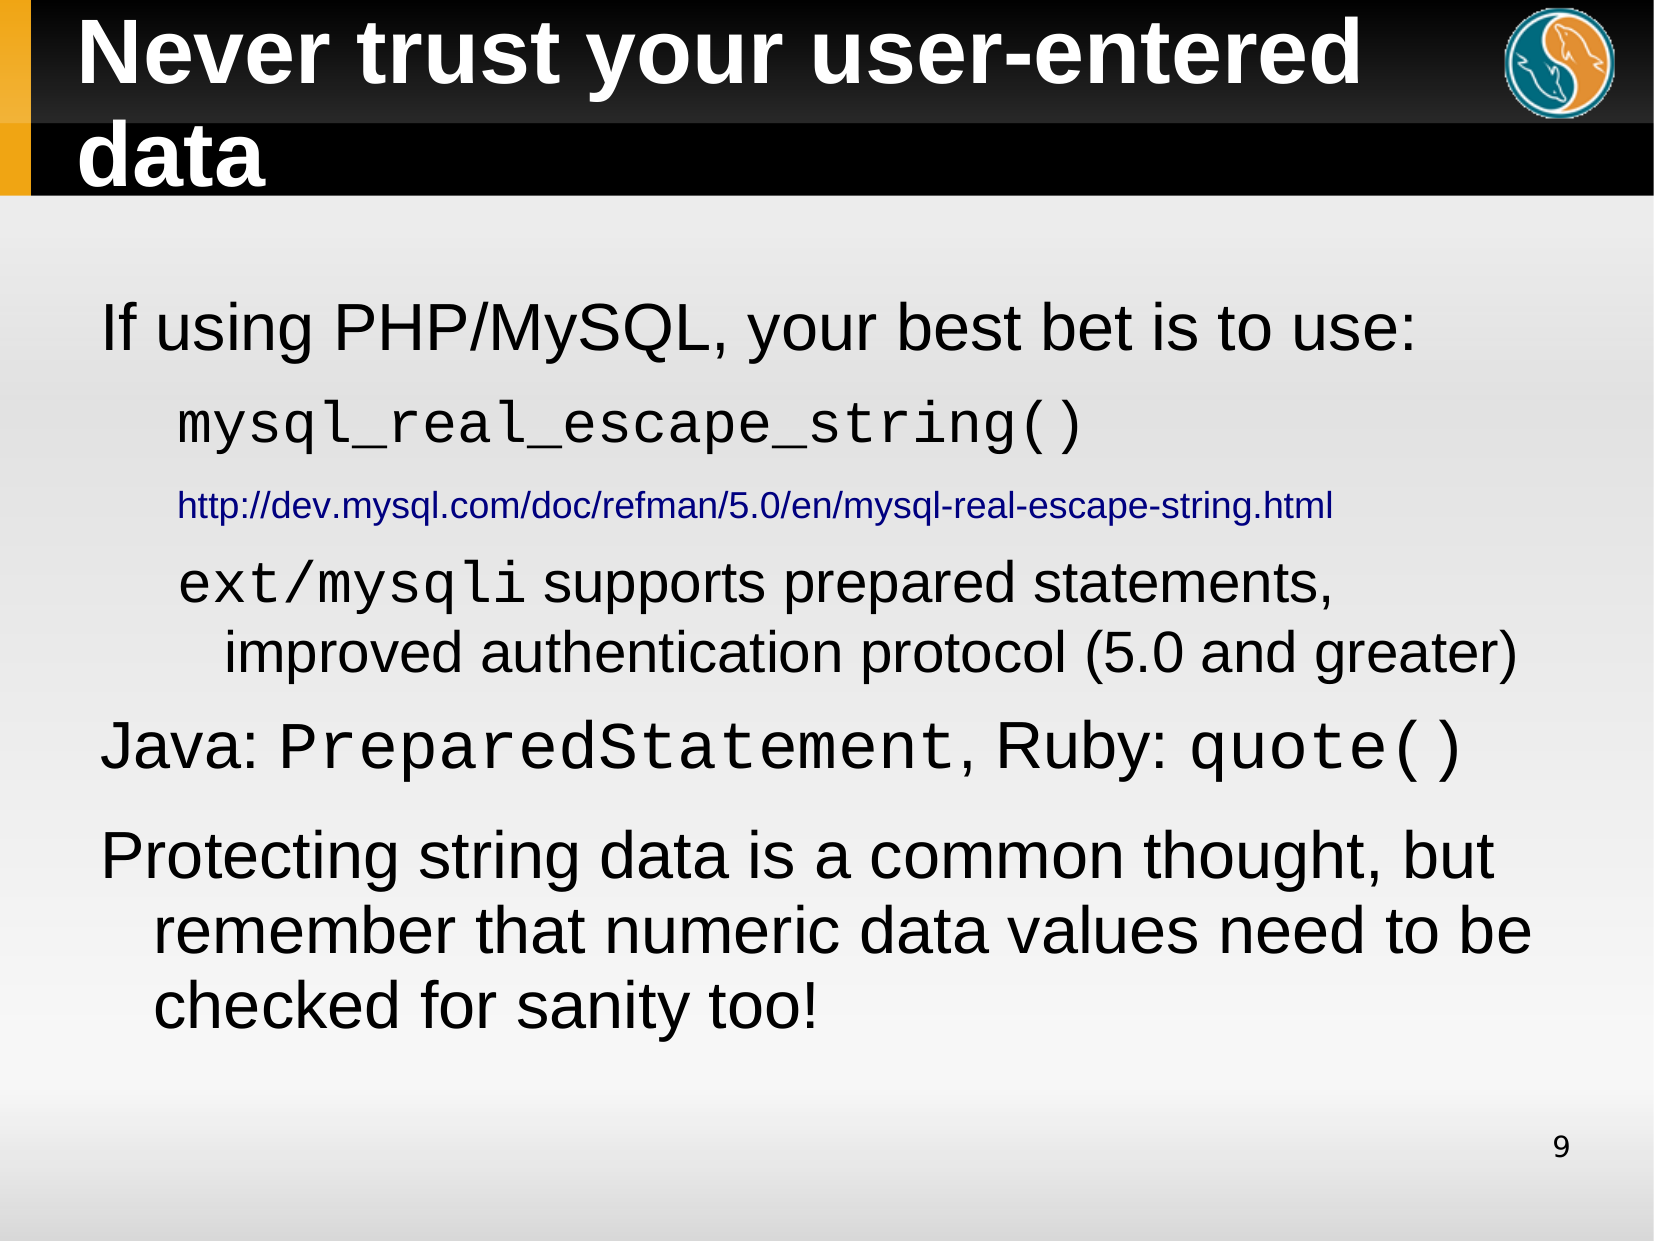

# Never trust your user-entered data
If using PHP/MySQL, your best bet is to use:
mysql_real_escape_string()
http://dev.mysql.com/doc/refman/5.0/en/mysql-real-escape-string.html
ext/mysqli supports prepared statements, improved authentication protocol (5.0 and greater)
Java: PreparedStatement, Ruby: quote()
Protecting string data is a common thought, but remember that numeric data values need to be checked for sanity too!
9